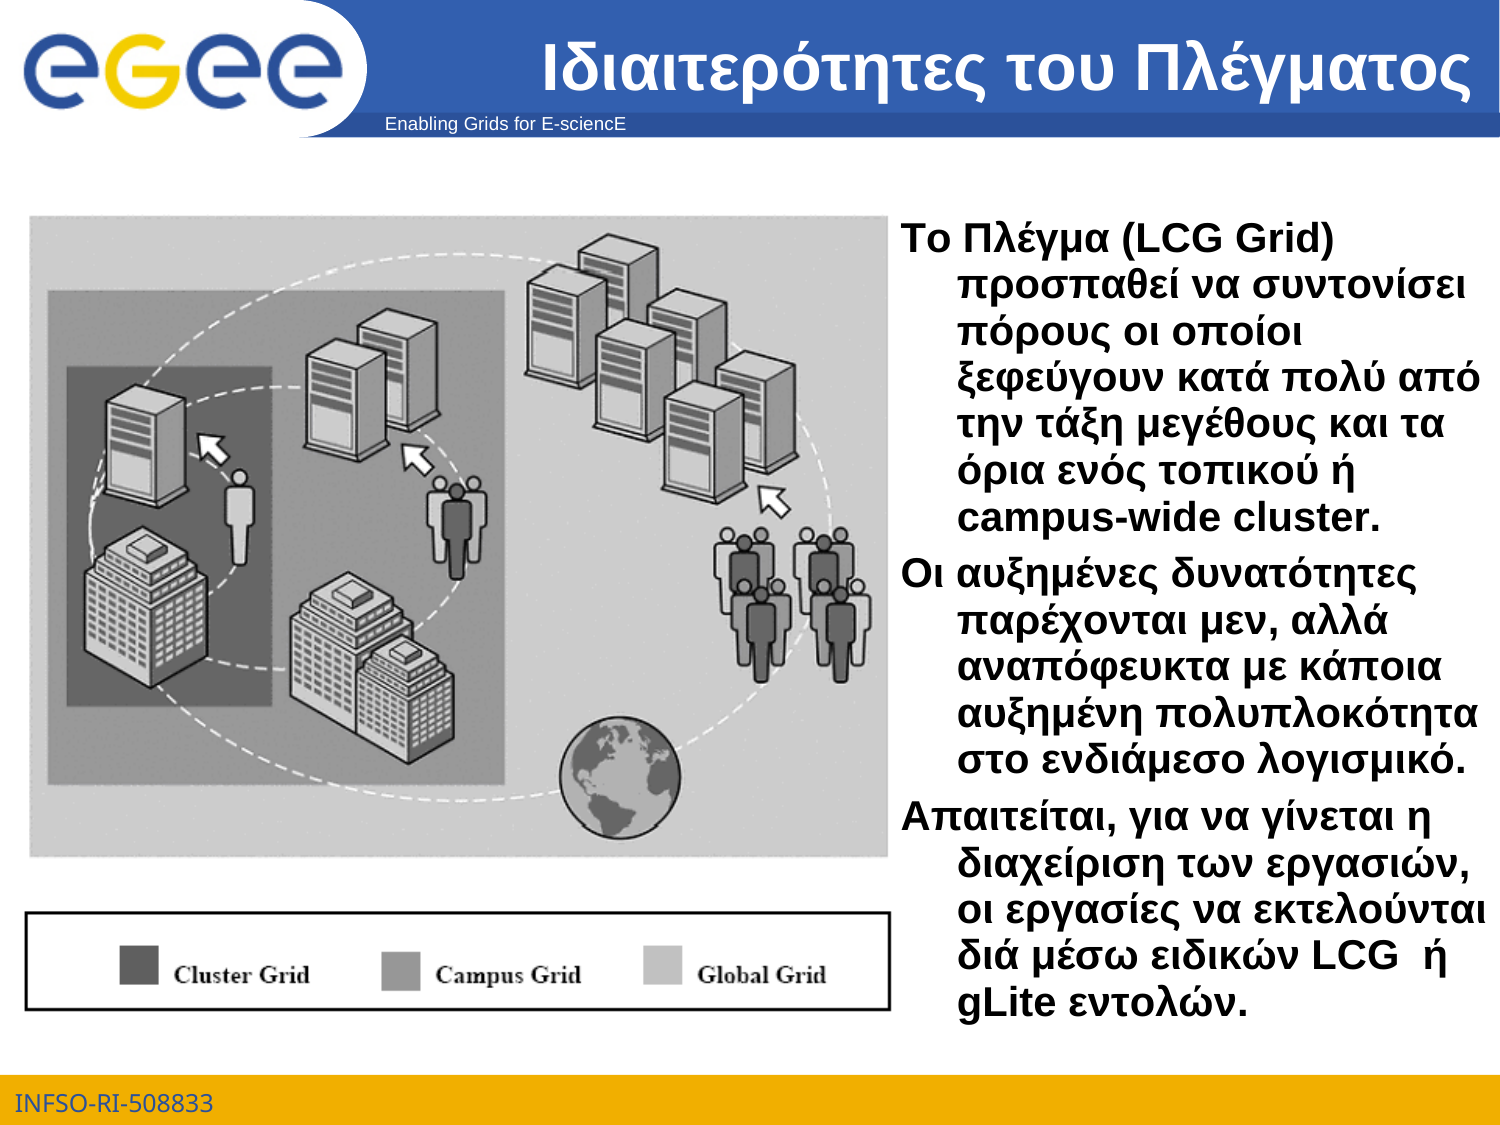

# Ιδιαιτερότητες του Πλέγματος
Το Πλέγμα (LCG Grid) προσπαθεί να συντονίσει πόρους οι οποίοι ξεφεύγουν κατά πολύ από την τάξη μεγέθους και τα όρια ενός τοπικού ή campus-wide cluster.
Οι αυξημένες δυνατότητες παρέχονται μεν, αλλά αναπόφευκτα με κάποια αυξημένη πολυπλοκότητα στο ενδιάμεσο λογισμικό.
Απαιτείται, για να γίνεται η διαχείριση των εργασιών, οι εργασίες να εκτελούνται διά μέσω ειδικών LCG ή gLite εντολών.